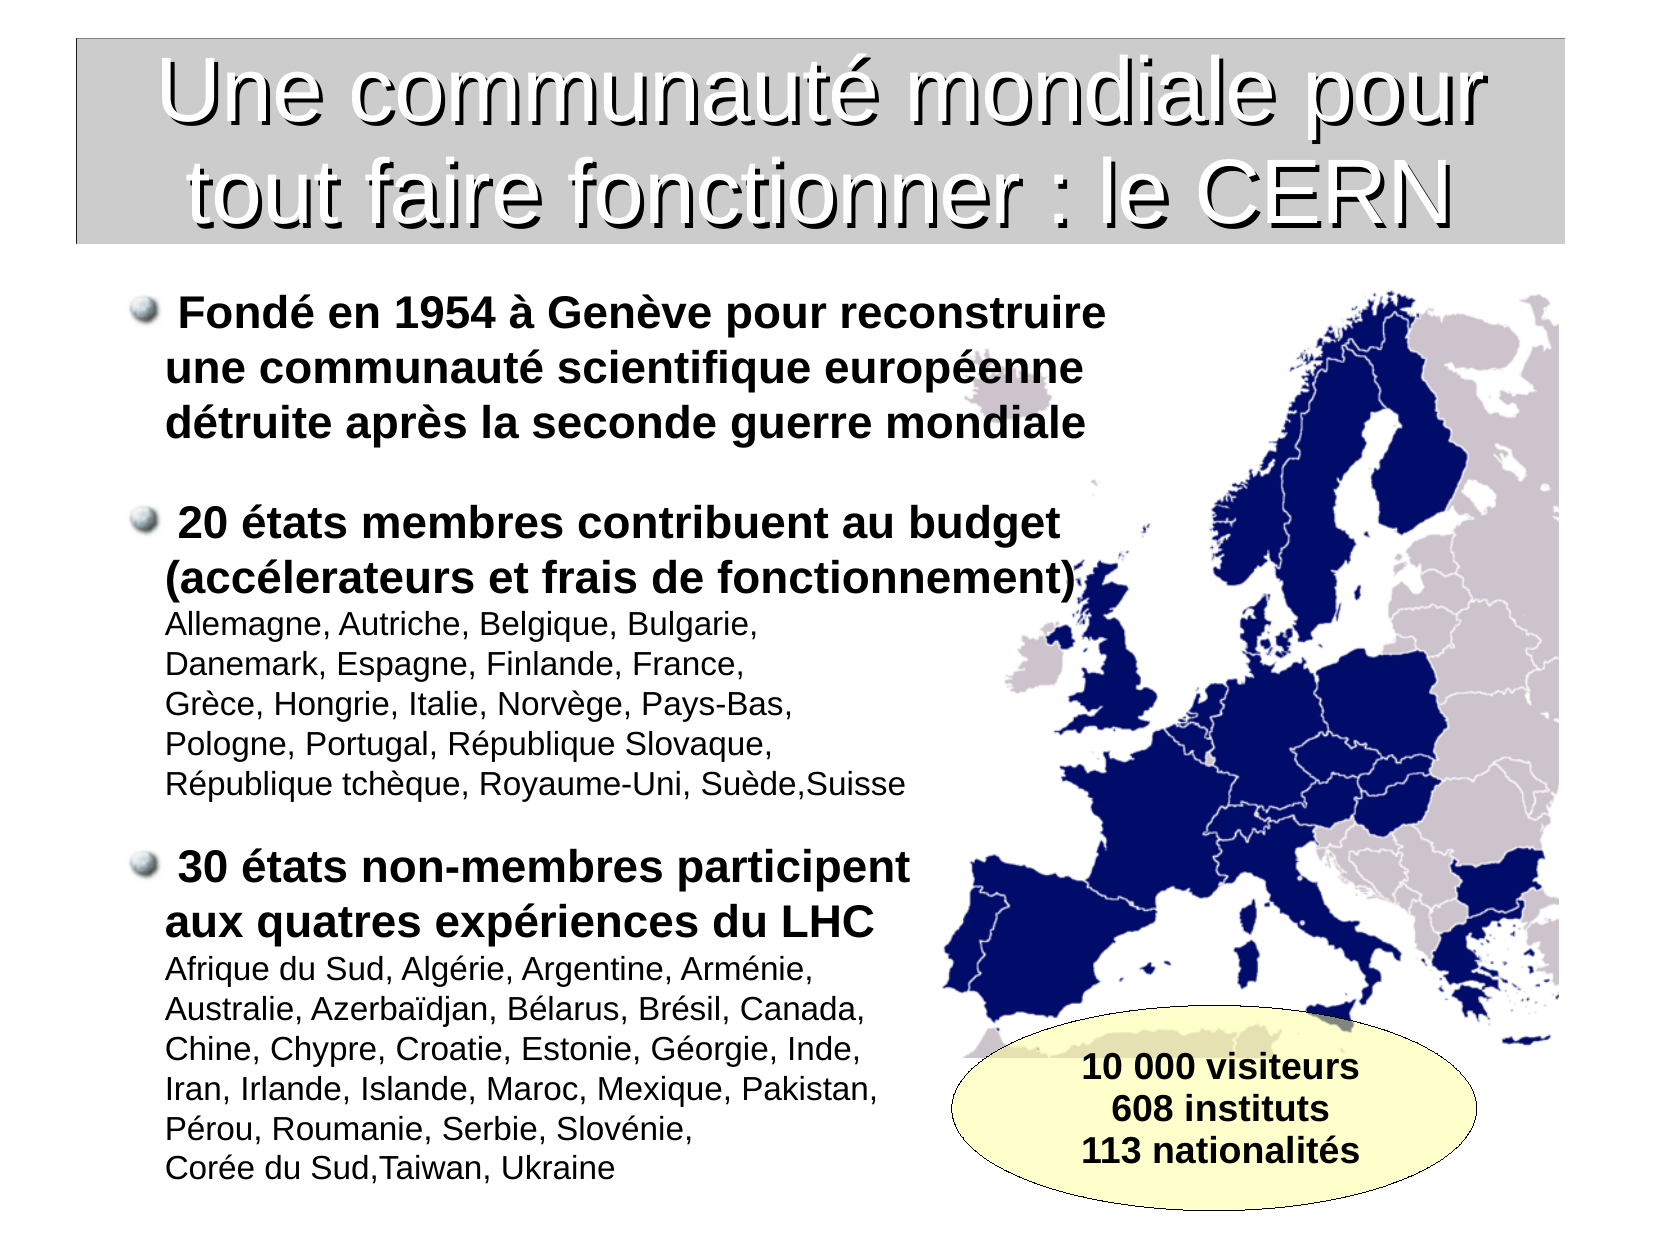

# Une communauté mondiale pour tout faire fonctionner : le CERN
 Fondé en 1954 à Genève pour reconstruire
une communauté scientifique européenne
détruite après la seconde guerre mondiale
 20 états membres contribuent au budget
(accélerateurs et frais de fonctionnement)
Allemagne, Autriche, Belgique, Bulgarie,
Danemark, Espagne, Finlande, France,
Grèce, Hongrie, Italie, Norvège, Pays-Bas,
Pologne, Portugal, République Slovaque,
République tchèque, Royaume-Uni, Suède,Suisse
 30 états non-membres participent
aux quatres expériences du LHC
Afrique du Sud, Algérie, Argentine, Arménie,
Australie, Azerbaïdjan, Bélarus, Brésil, Canada,
Chine, Chypre, Croatie, Estonie, Géorgie, Inde,
Iran, Irlande, Islande, Maroc, Mexique, Pakistan,
Pérou, Roumanie, Serbie, Slovénie,
Corée du Sud,Taiwan, Ukraine
10 000 visiteurs
608 instituts
113 nationalités